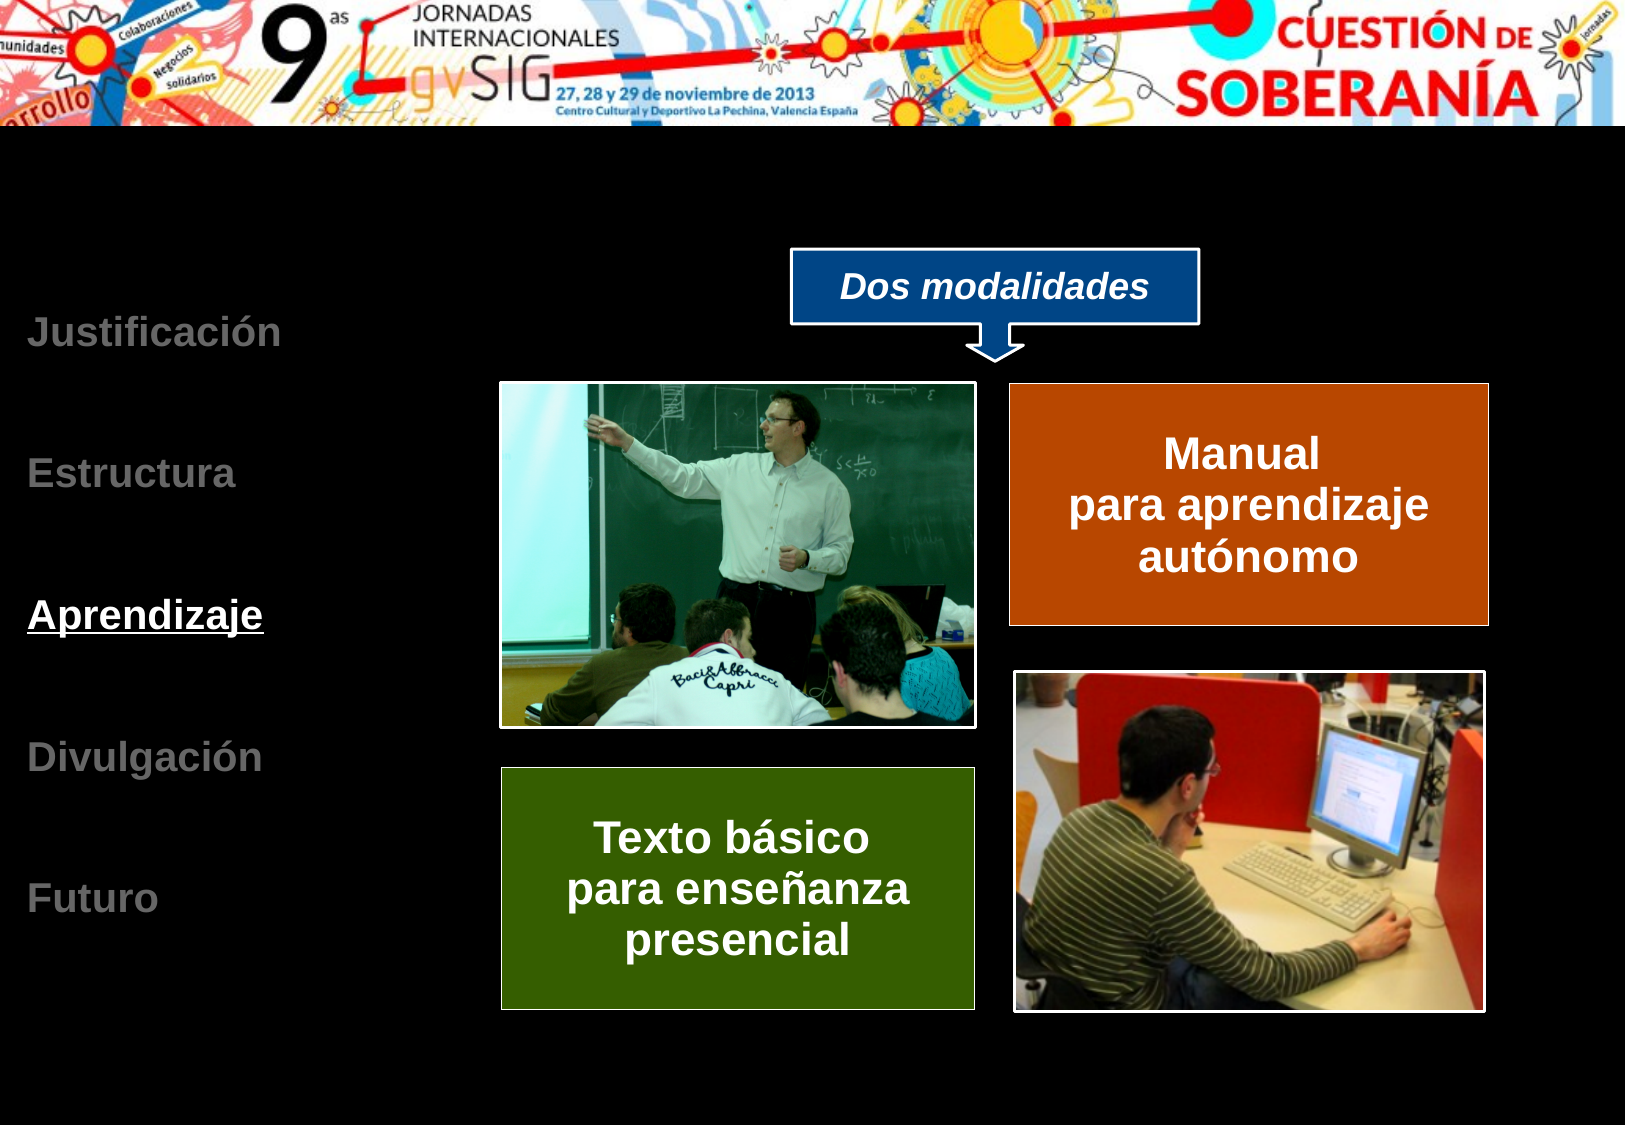

Dos modalidades
Justificación
Estructura
Aprendizaje
Divulgación
Futuro
Manual
para aprendizaje
autónomo
Texto básico
para enseñanza
presencial